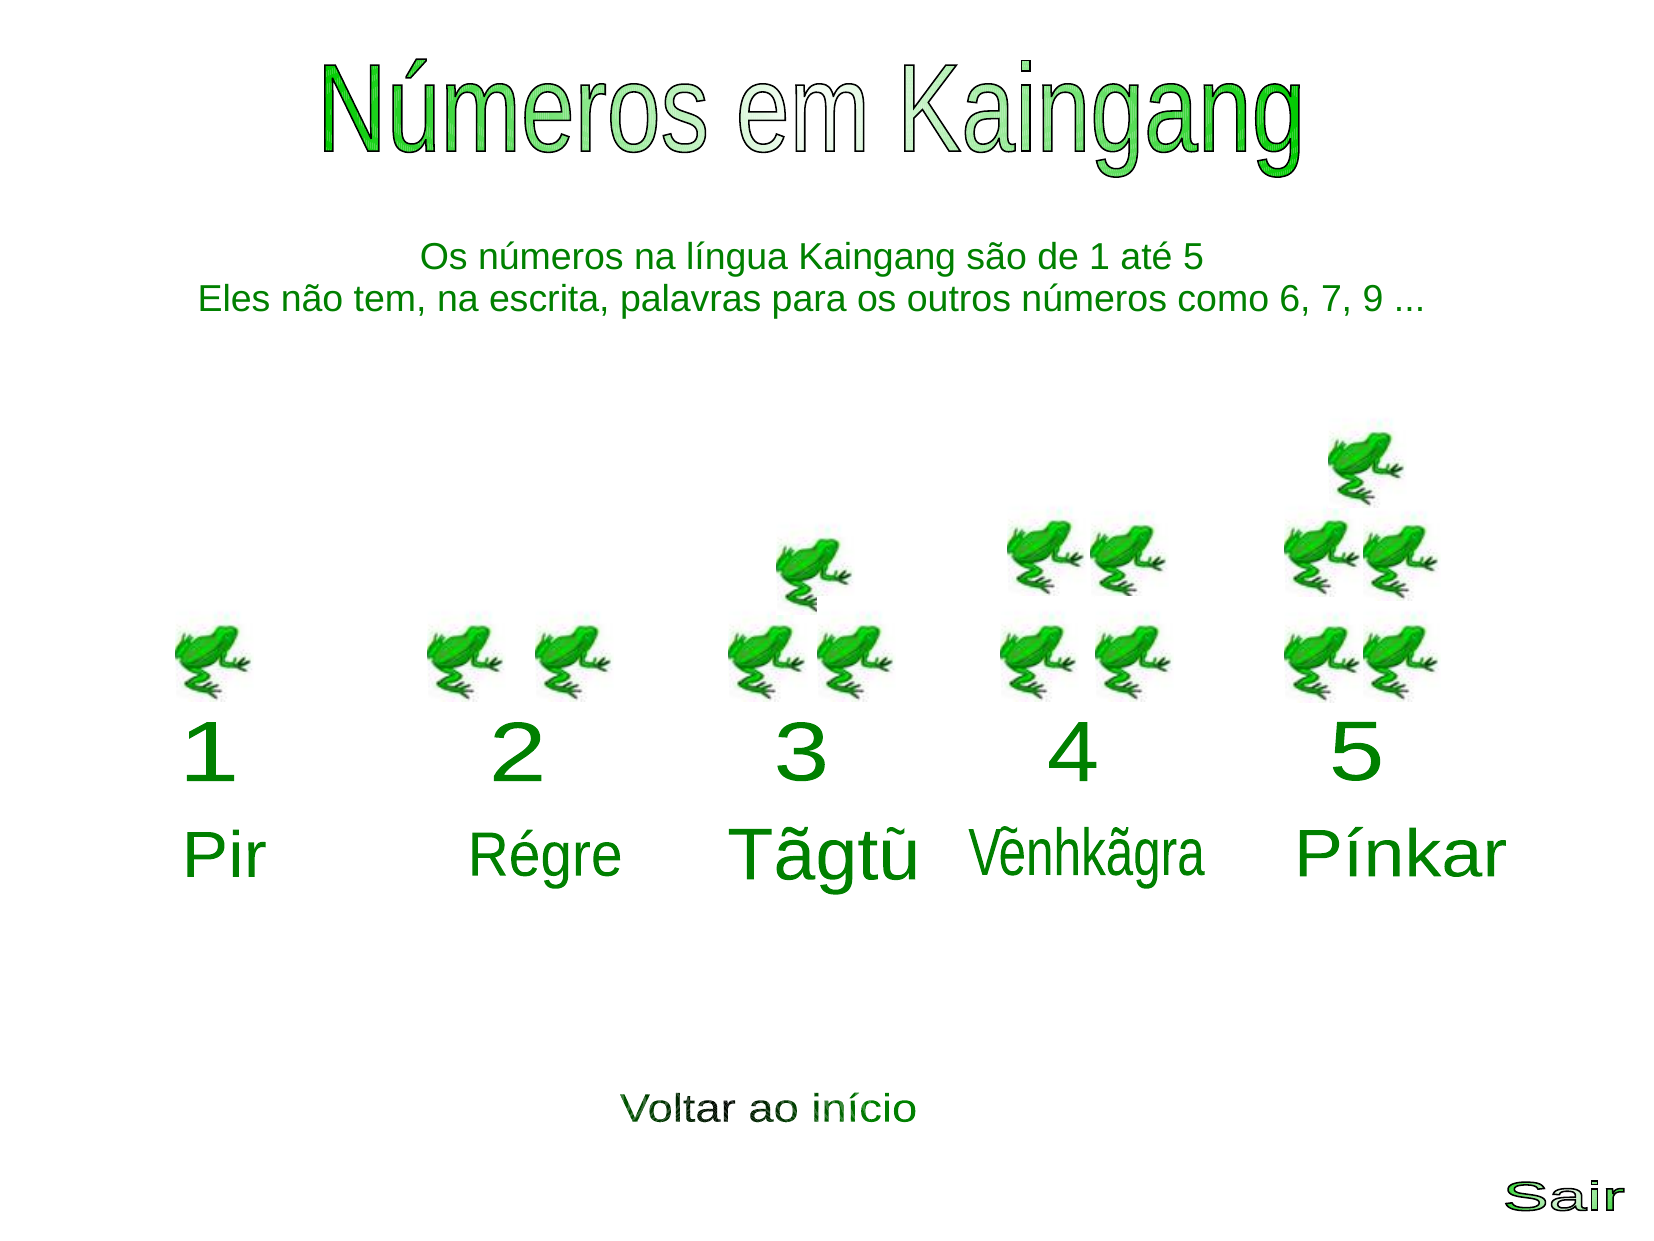

Os números na língua Kaingang são de 1 até 5
Eles não tem, na escrita, palavras para os outros números como 6, 7, 9 ...
5
Pínkar
4
~
Venhkãgra
3
Tãgtu
~
1
Pir
2
Régre
Voltar ao início
Sair